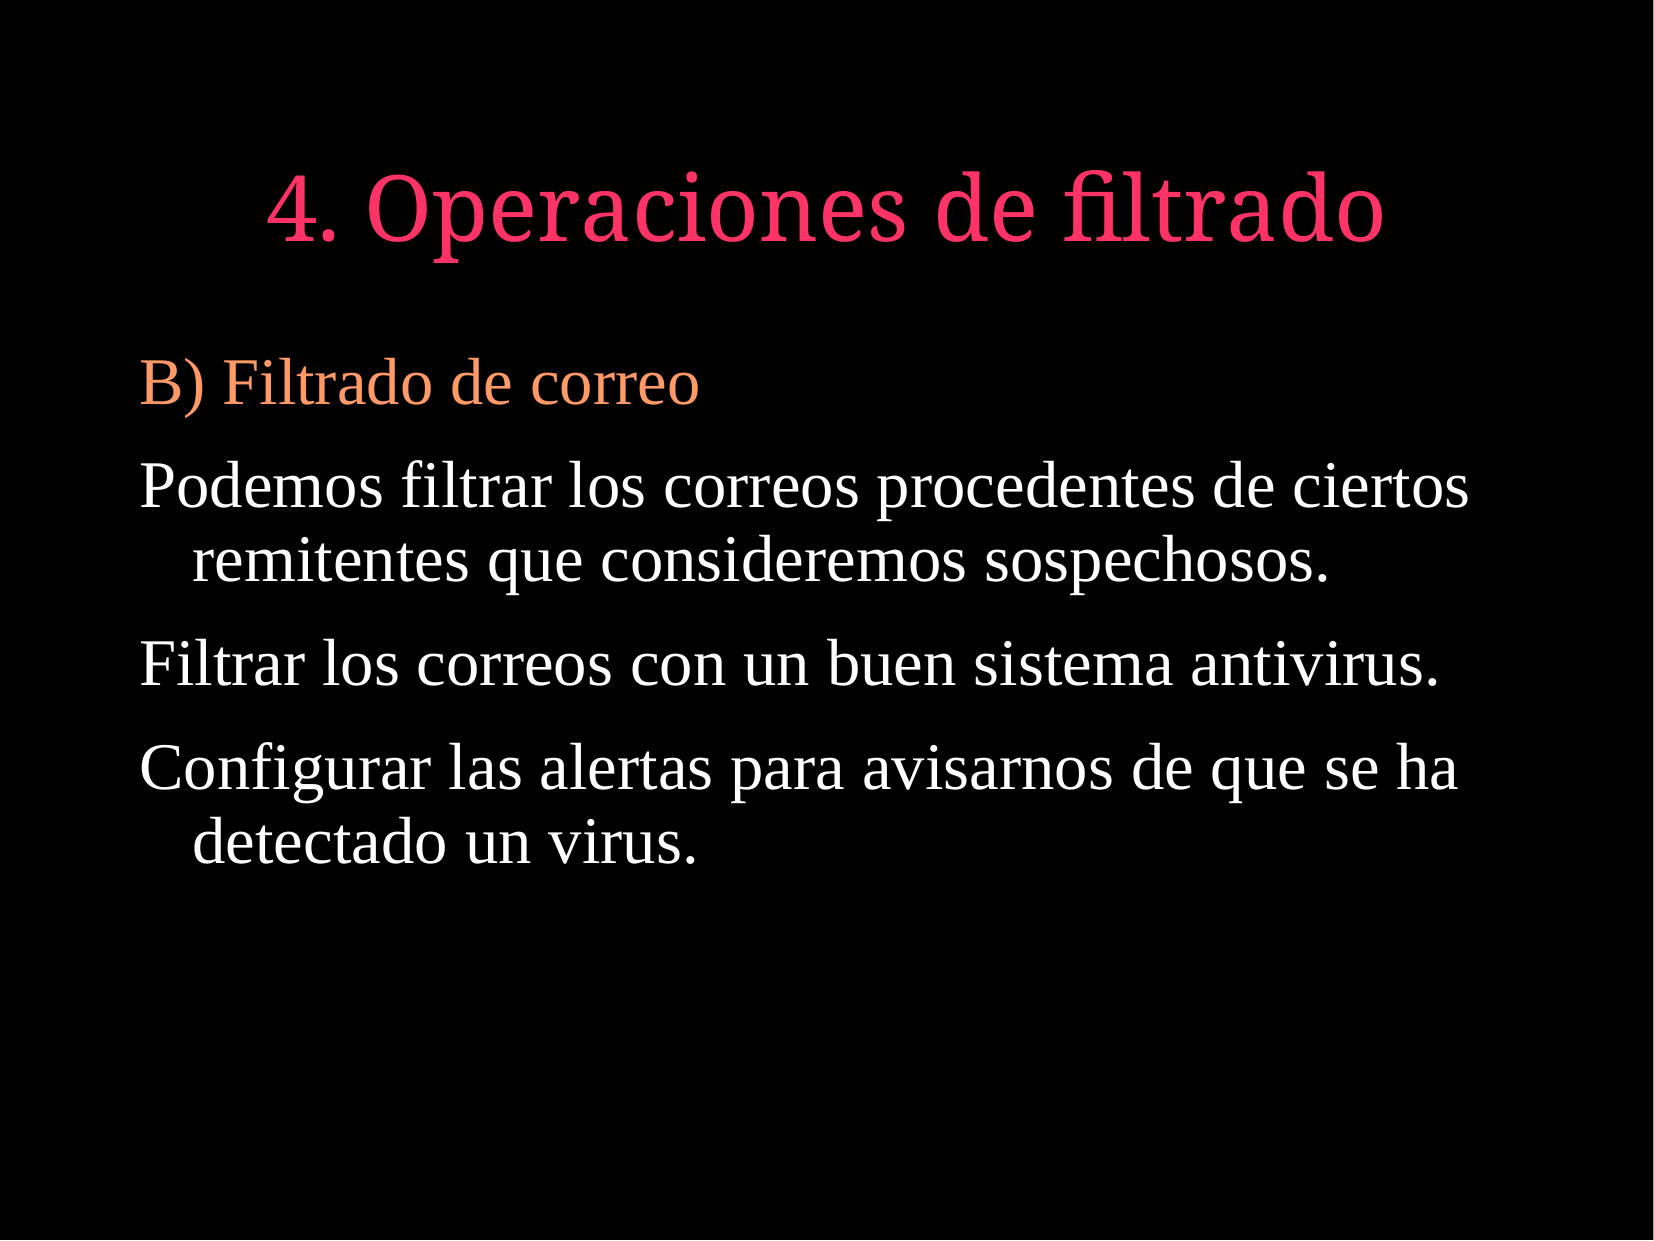

# 4. Operaciones de filtrado
B) Filtrado de correo
Podemos filtrar los correos procedentes de ciertos remitentes que consideremos sospechosos.
Filtrar los correos con un buen sistema antivirus.
Configurar las alertas para avisarnos de que se ha detectado un virus.